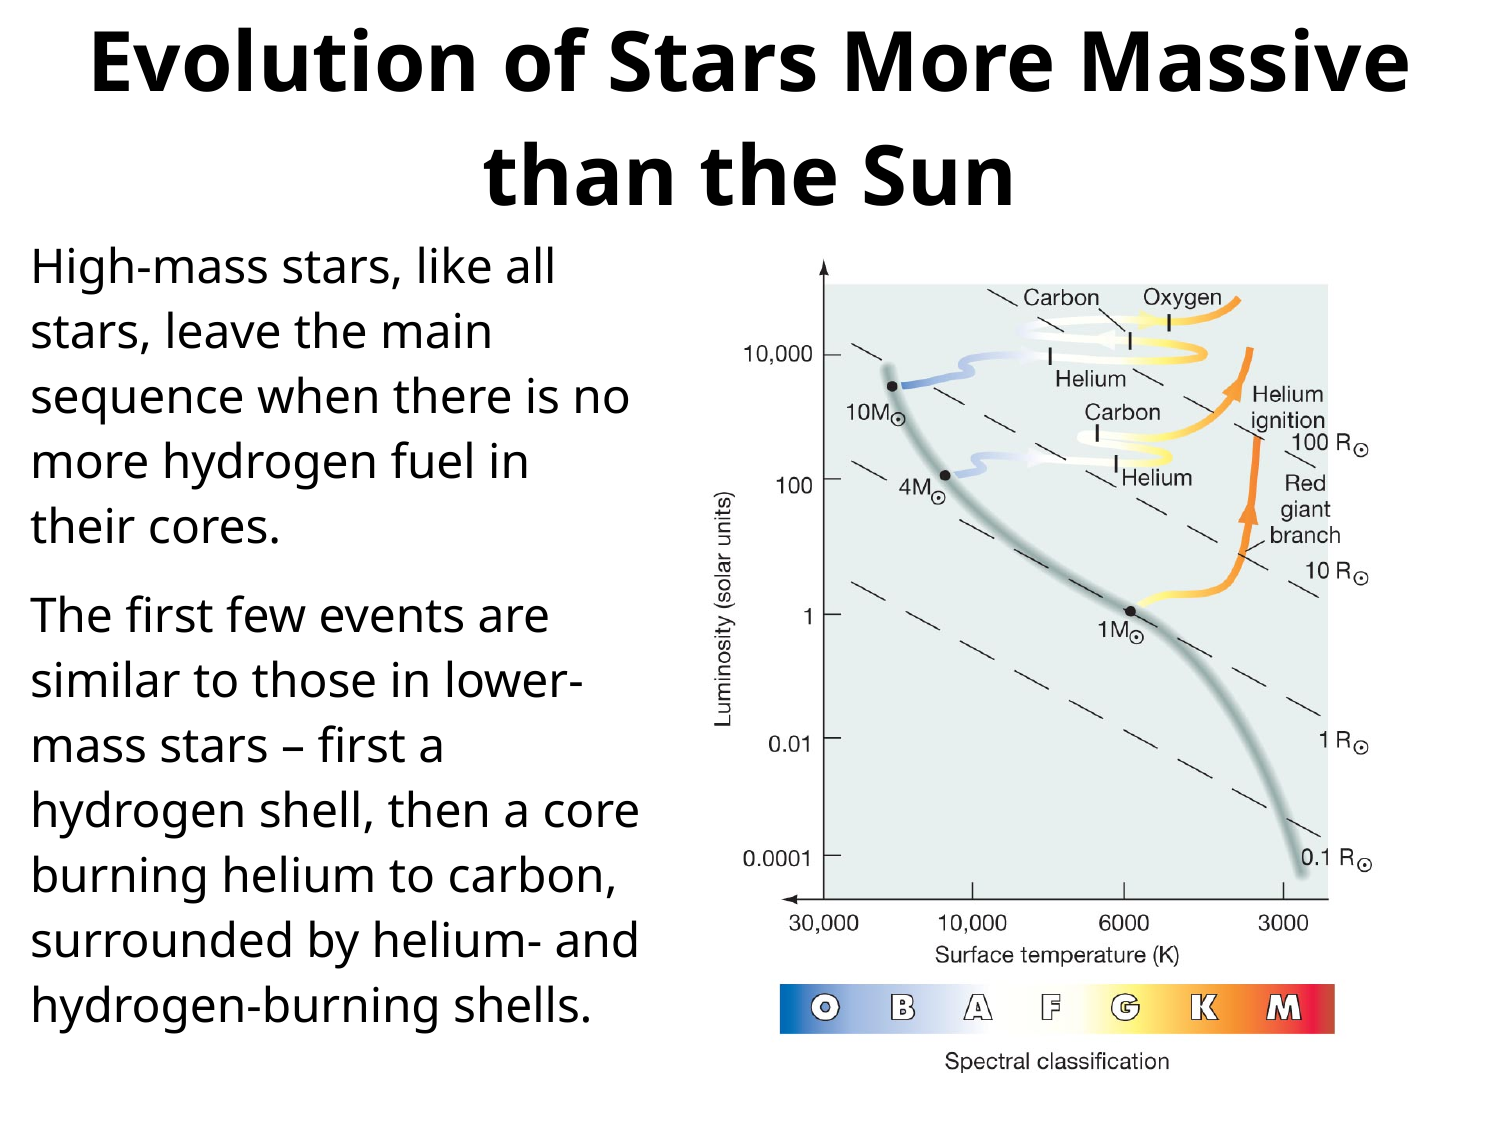

# Evolution of Stars More Massive than the Sun
High-mass stars, like all stars, leave the main sequence when there is no more hydrogen fuel in their cores.
The first few events are similar to those in lower-mass stars – first a hydrogen shell, then a core burning helium to carbon, surrounded by helium- and hydrogen-burning shells.